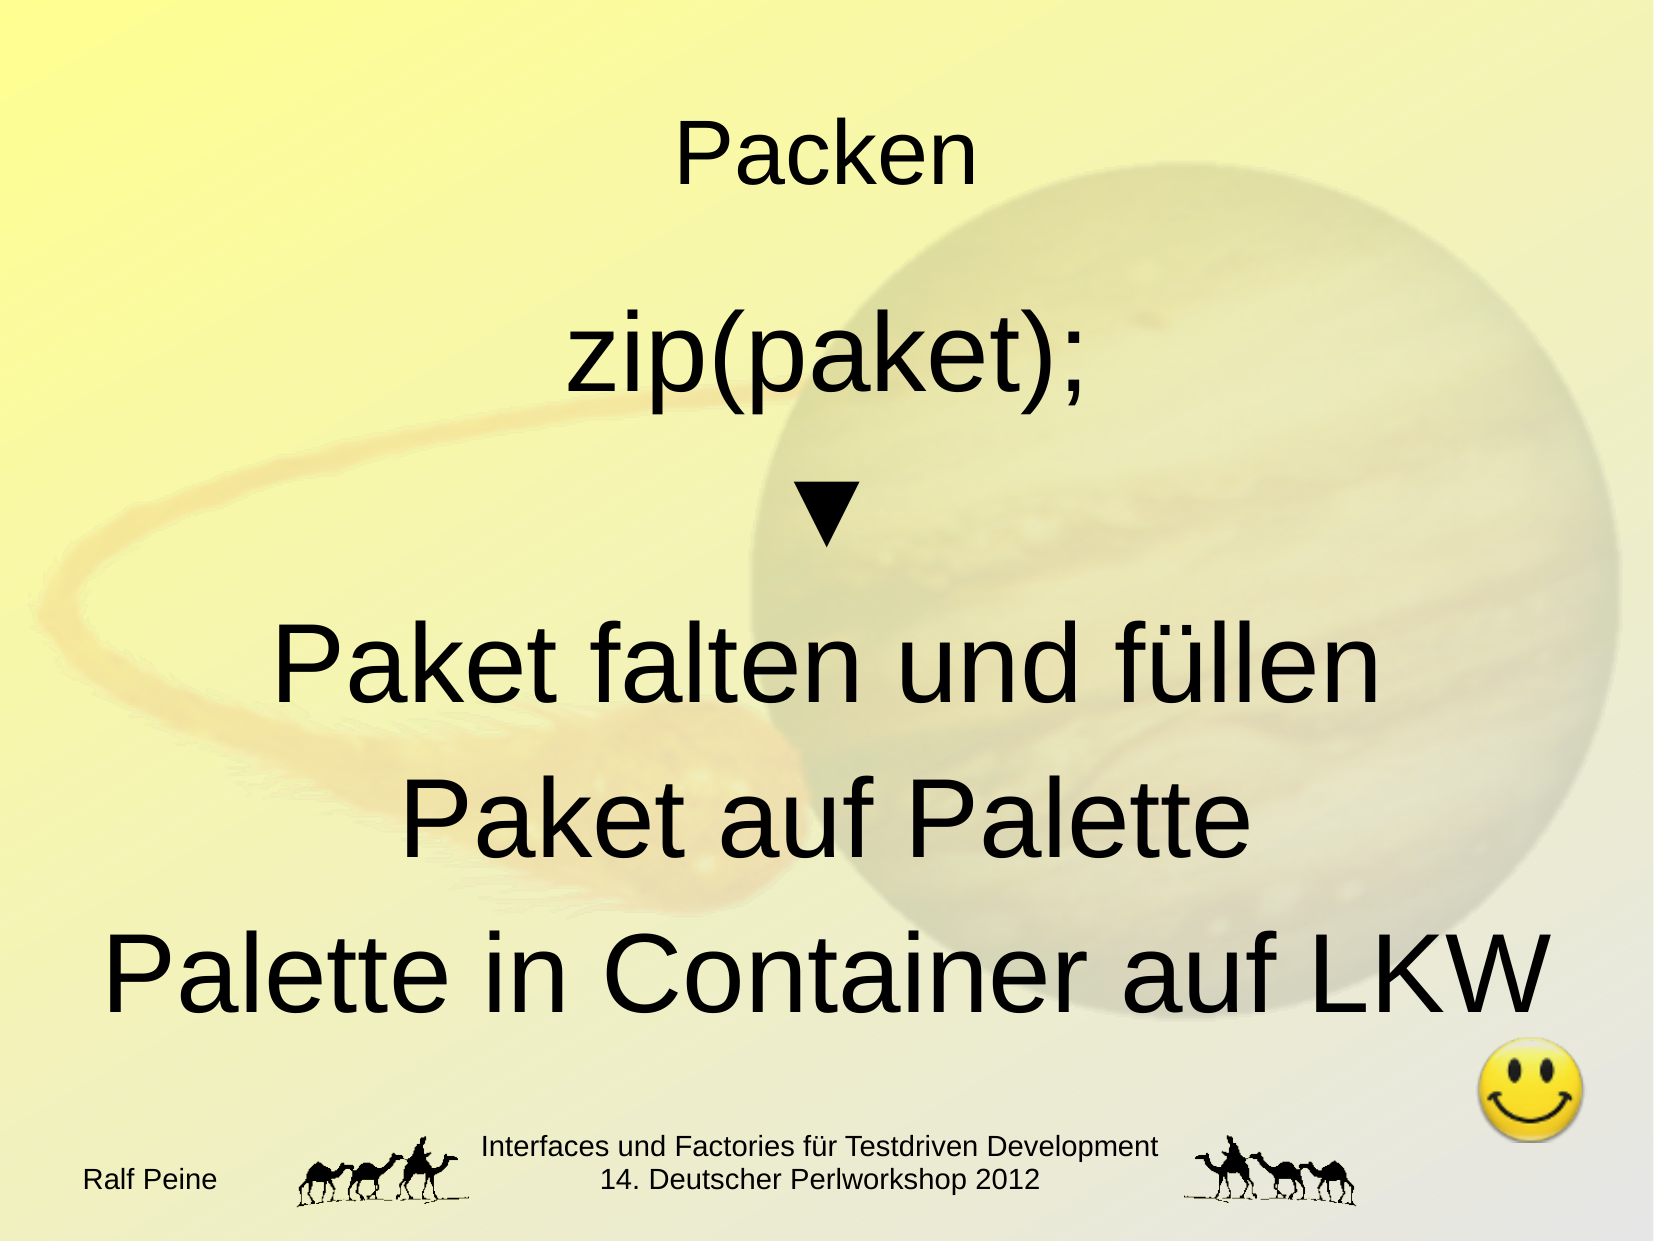

# Packen
zip(paket);
▼
Paket falten und füllen
Paket auf Palette
Palette in Container auf LKW